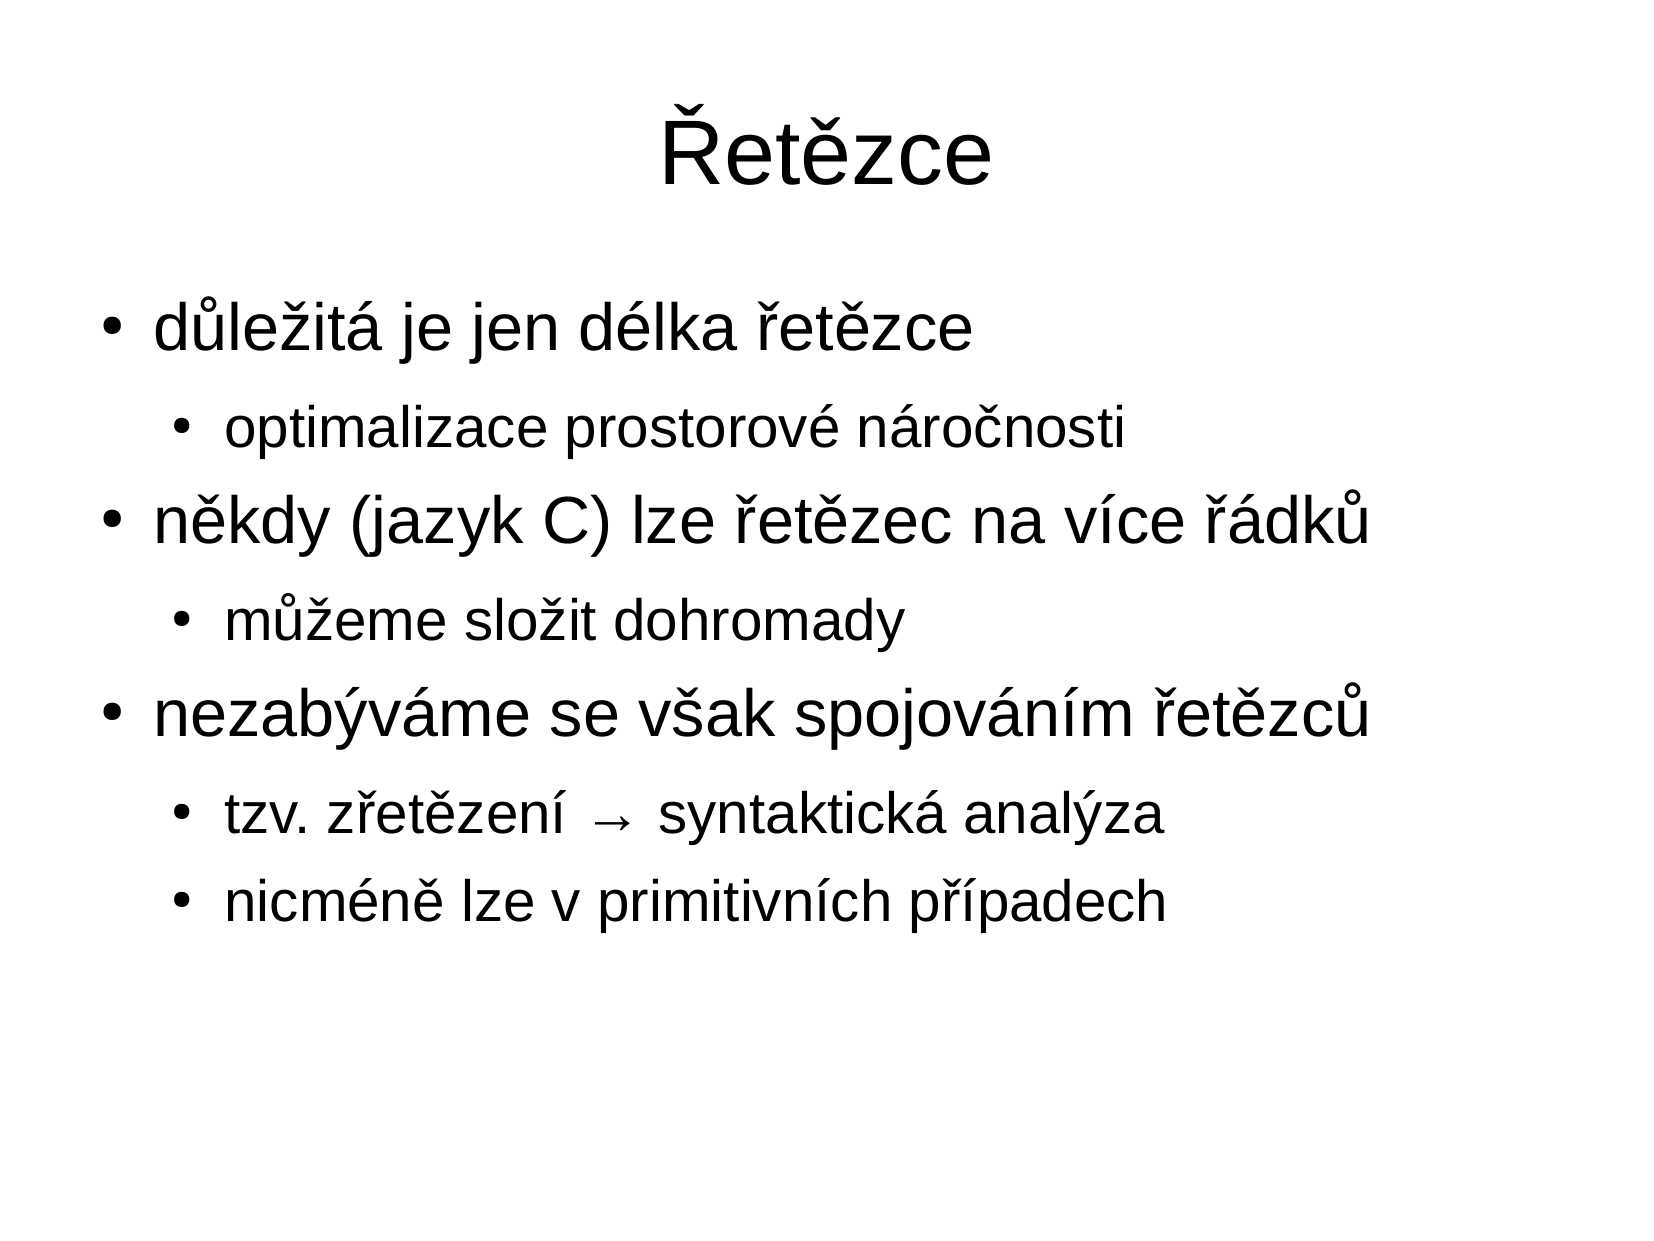

# Řetězce
důležitá je jen délka řetězce
optimalizace prostorové náročnosti
někdy (jazyk C) lze řetězec na více řádků
můžeme složit dohromady
nezabýváme se však spojováním řetězců
tzv. zřetězení → syntaktická analýza
nicméně lze v primitivních případech